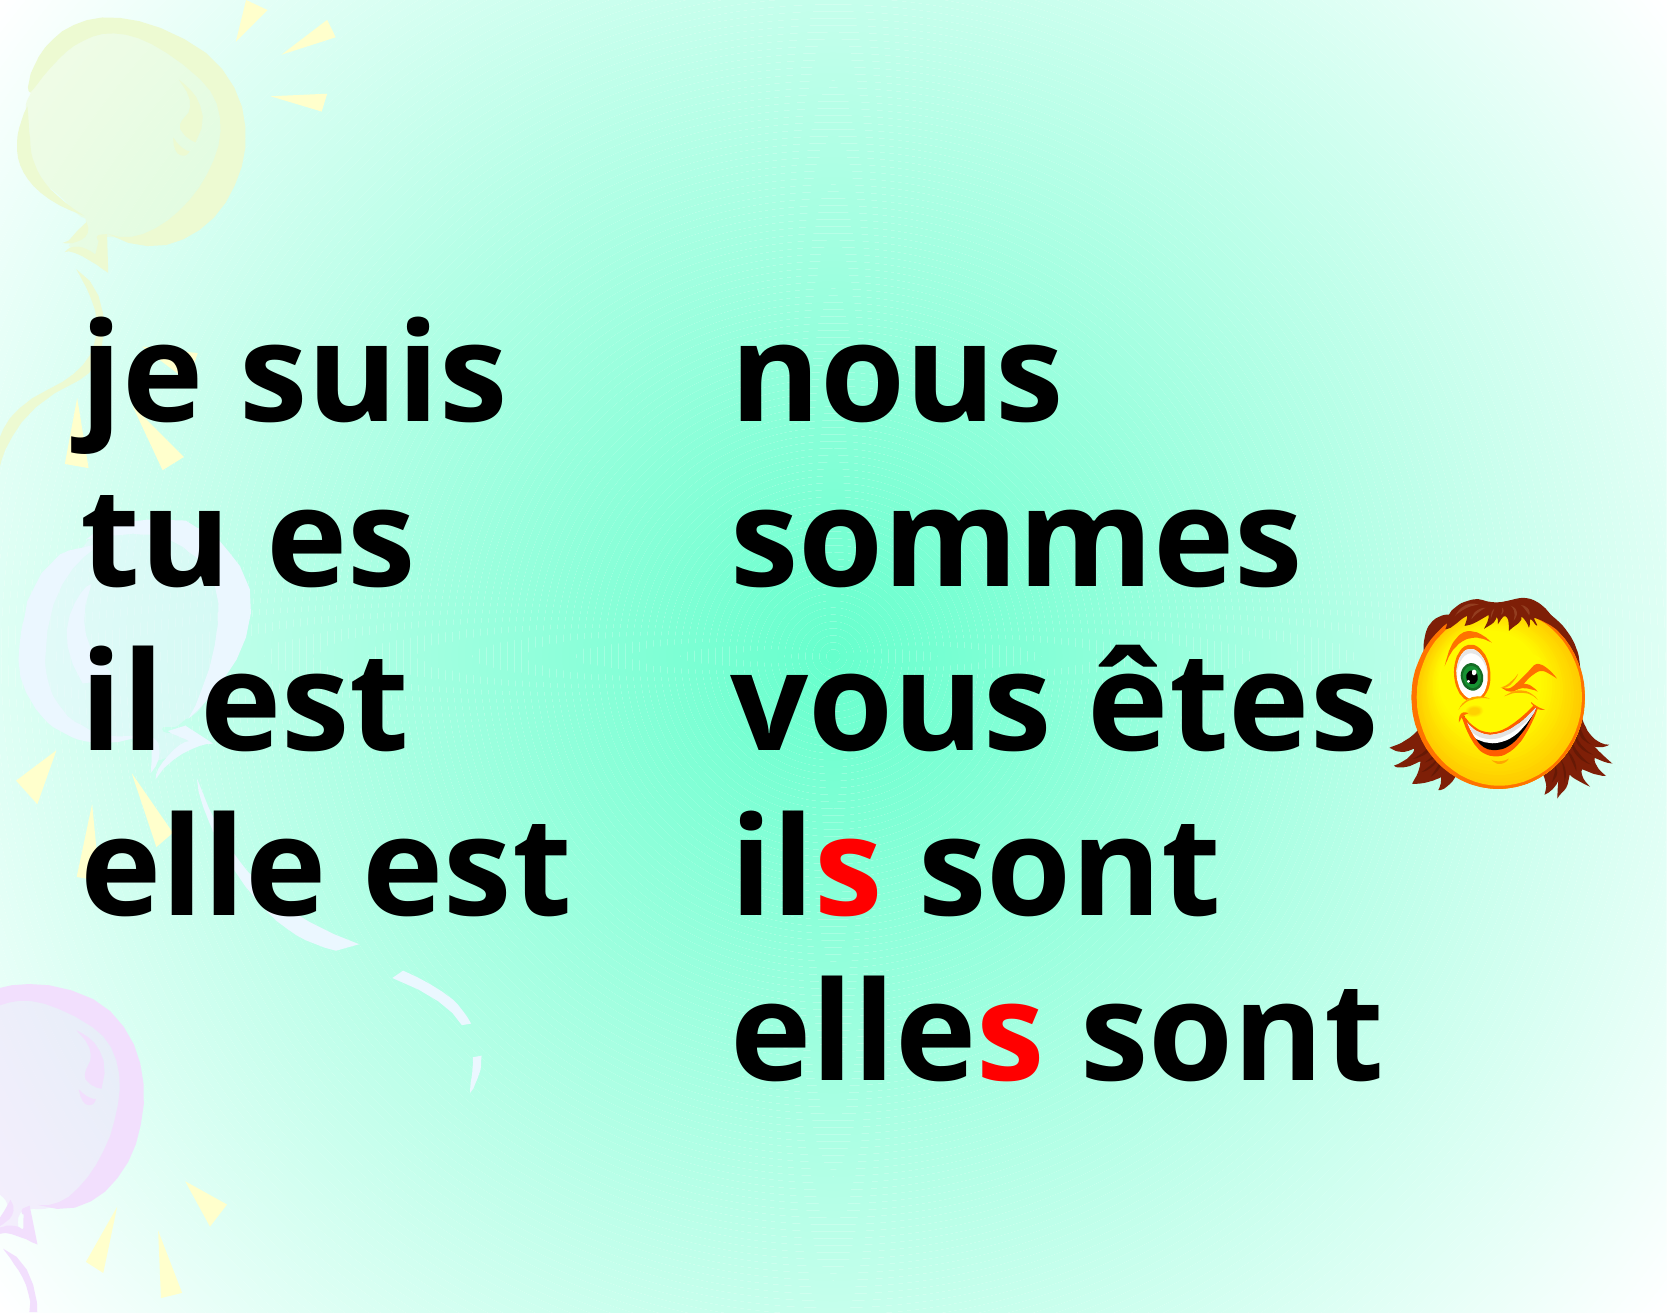

je suis
tu es
il est
elle est
nous sommes
vous êtes
ils sont
elles sont